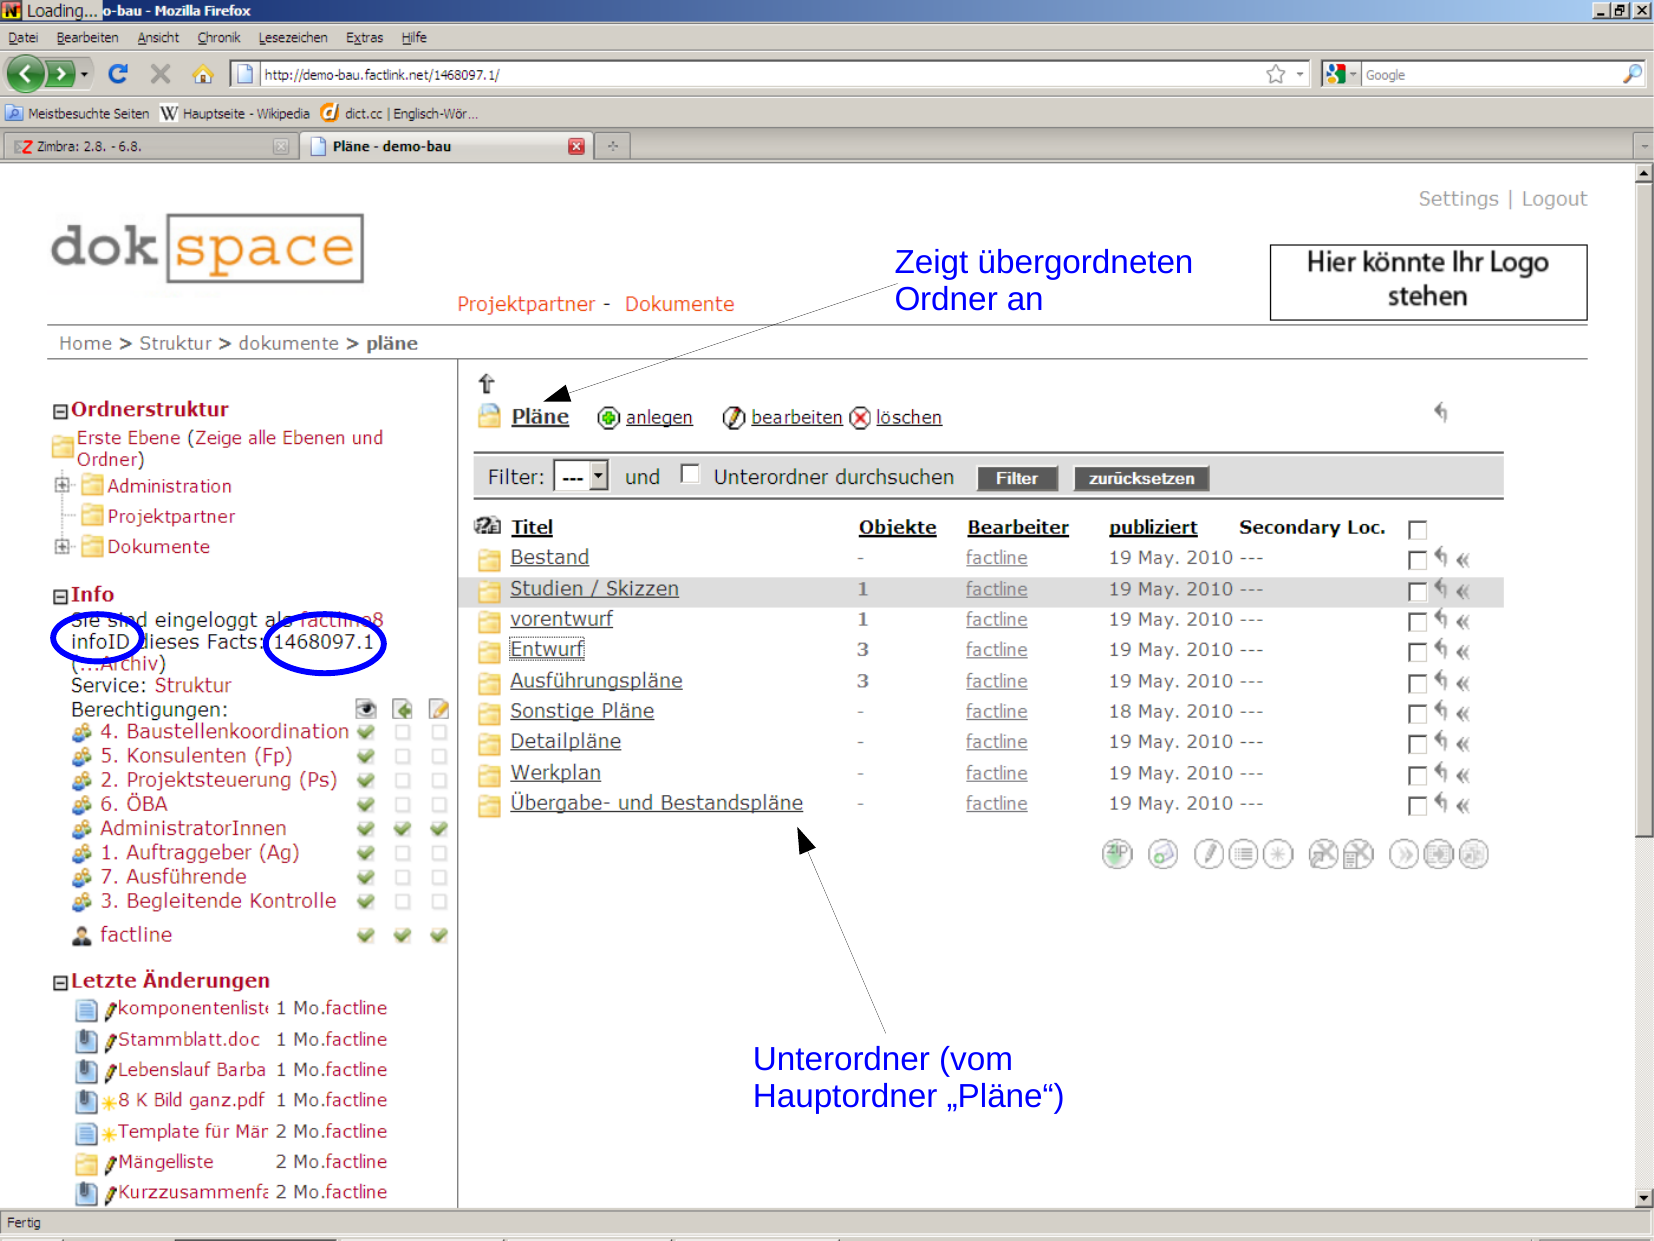

Zeigt übergordneten Ordner an
Unterordner (vom Hauptordner „Pläne“)